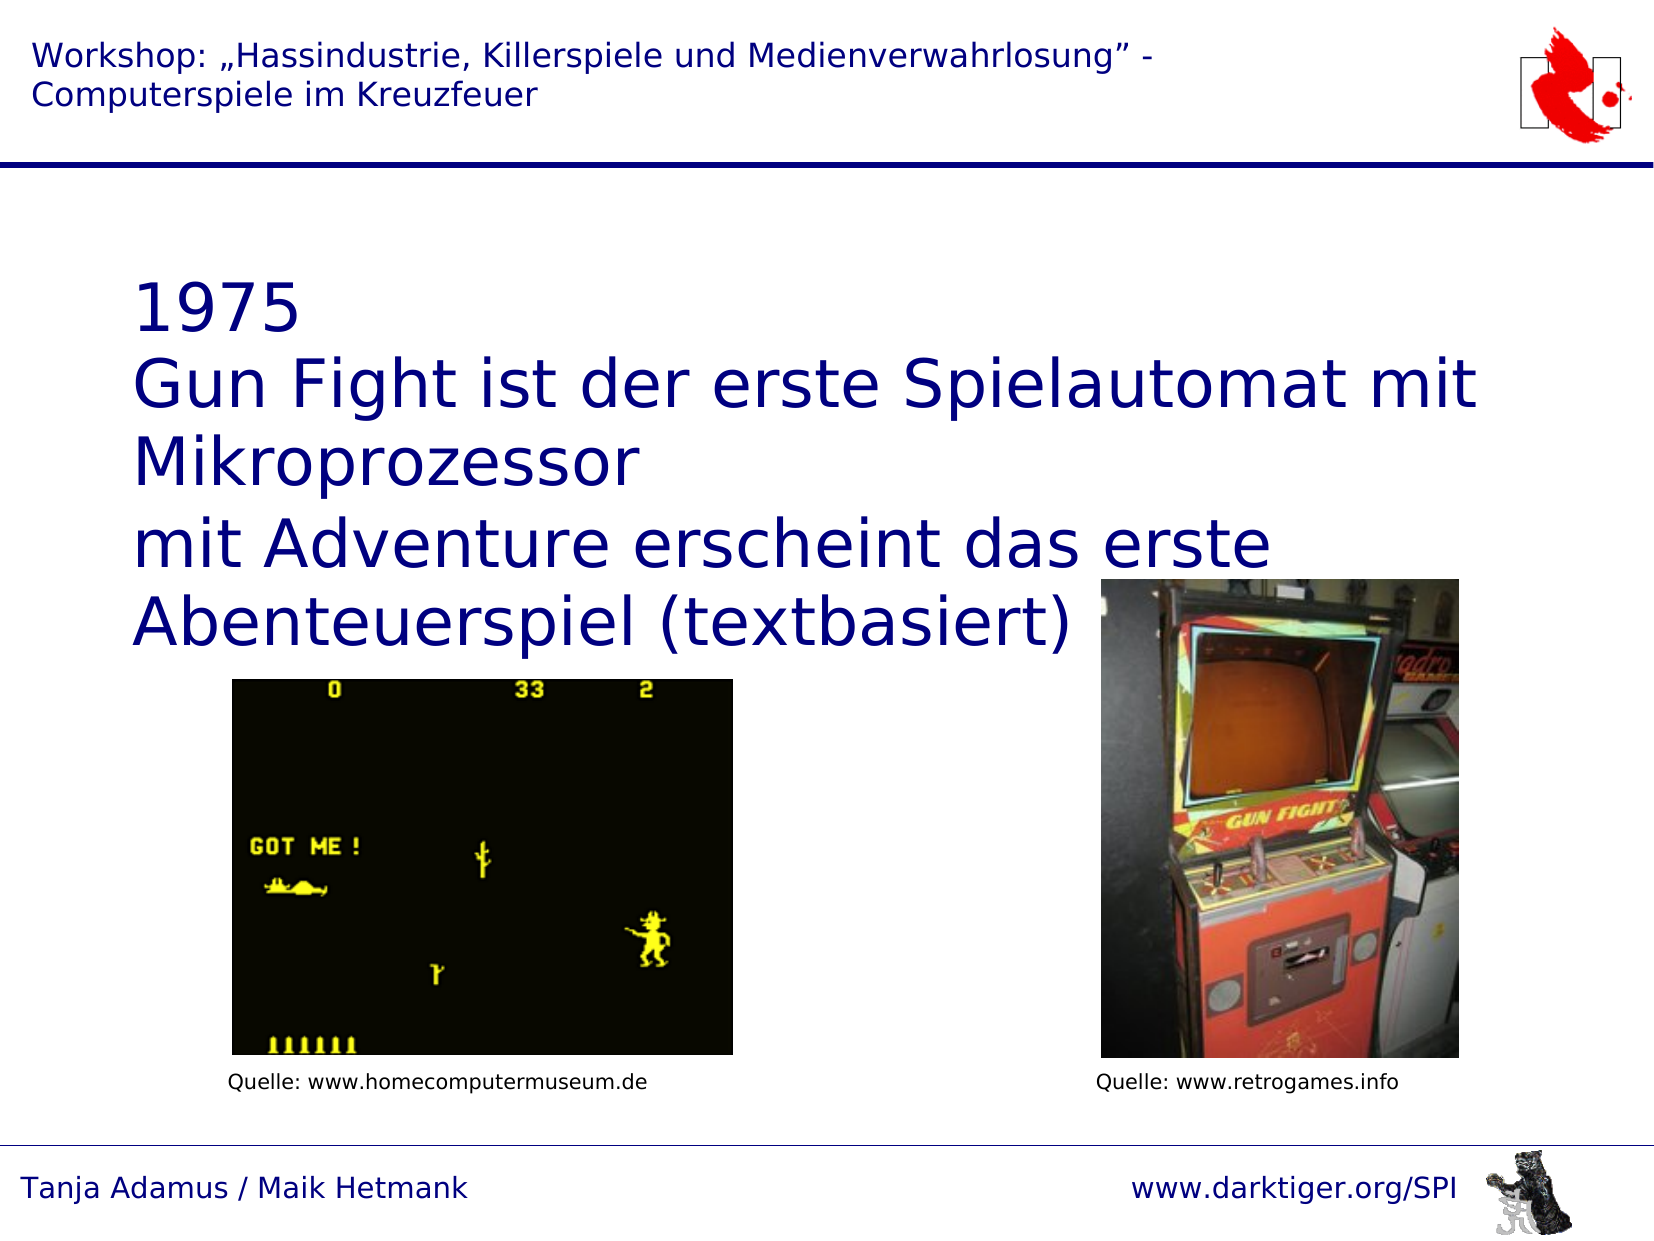

Workshop: „Hassindustrie, Killerspiele und Medienverwahrlosung” - Computerspiele im Kreuzfeuer
1975
Gun Fight ist der erste Spielautomat mit Mikroprozessor
mit Adventure erscheint das erste Abenteuerspiel (textbasiert)
Quelle: www.homecomputermuseum.de
Quelle: www.retrogames.info